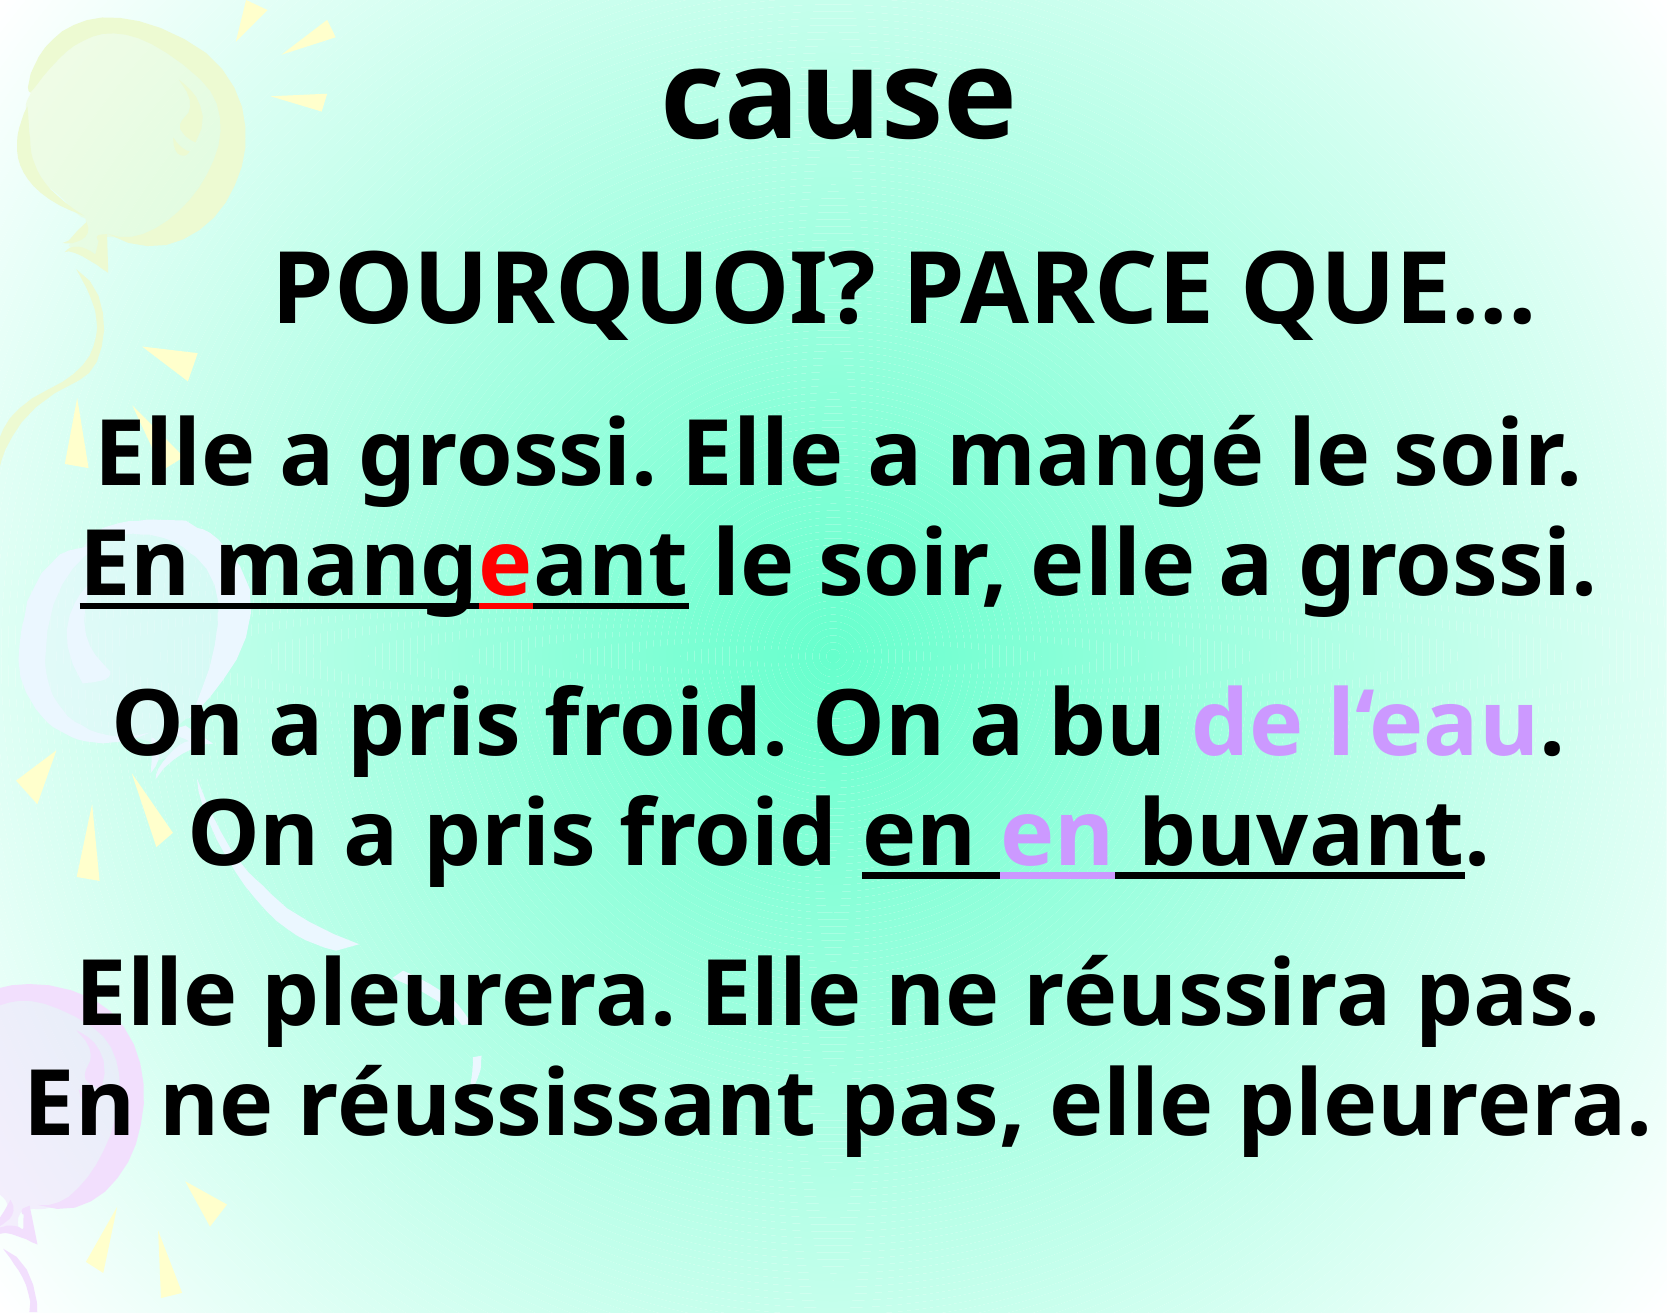

cause
	POURQUOI? PARCE QUE...
Elle a grossi. Elle a mangé le soir.
En mangeant le soir, elle a grossi.
On a pris froid. On a bu de l‘eau.
On a pris froid en en buvant.
Elle pleurera. Elle ne réussira pas.
En ne réussissant pas, elle pleurera.